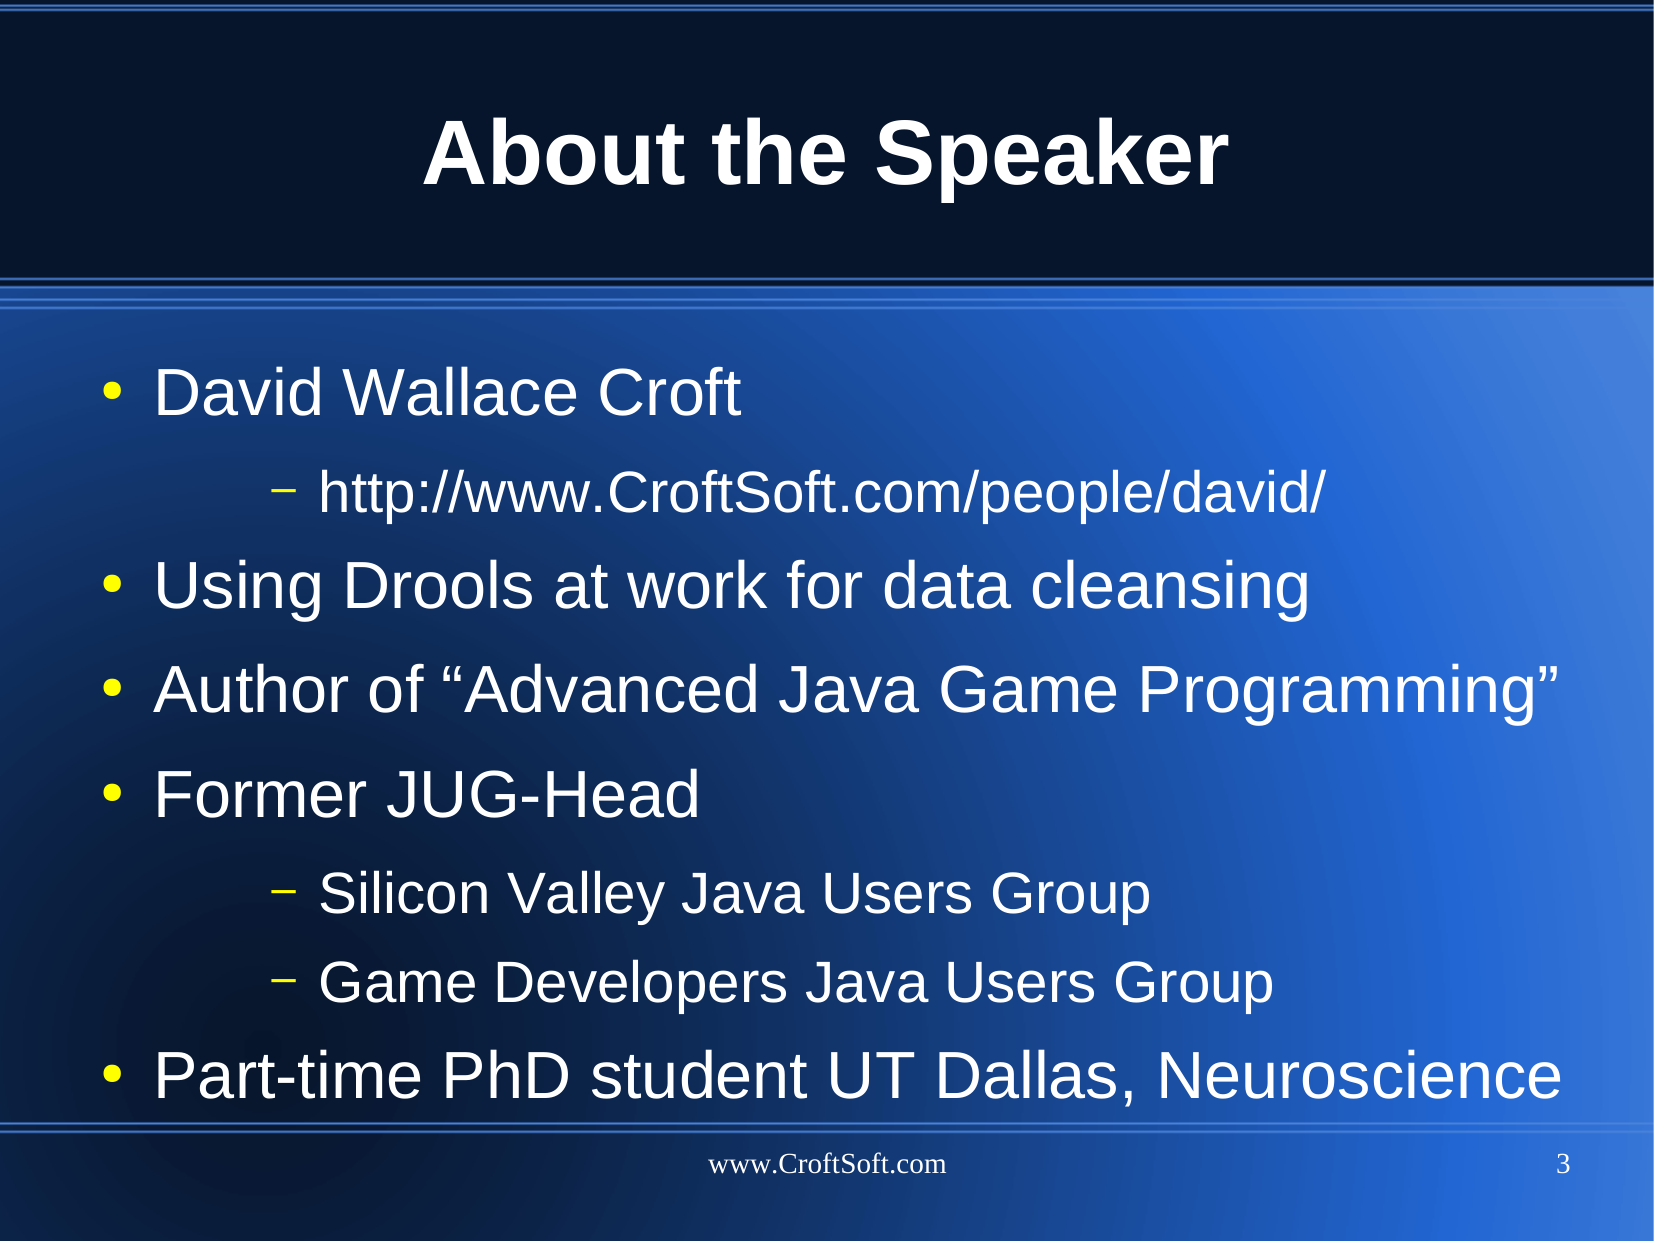

# About the Speaker
David Wallace Croft
http://www.CroftSoft.com/people/david/
Using Drools at work for data cleansing
Author of “Advanced Java Game Programming”
Former JUG-Head
Silicon Valley Java Users Group
Game Developers Java Users Group
Part-time PhD student UT Dallas, Neuroscience
www.CroftSoft.com
3